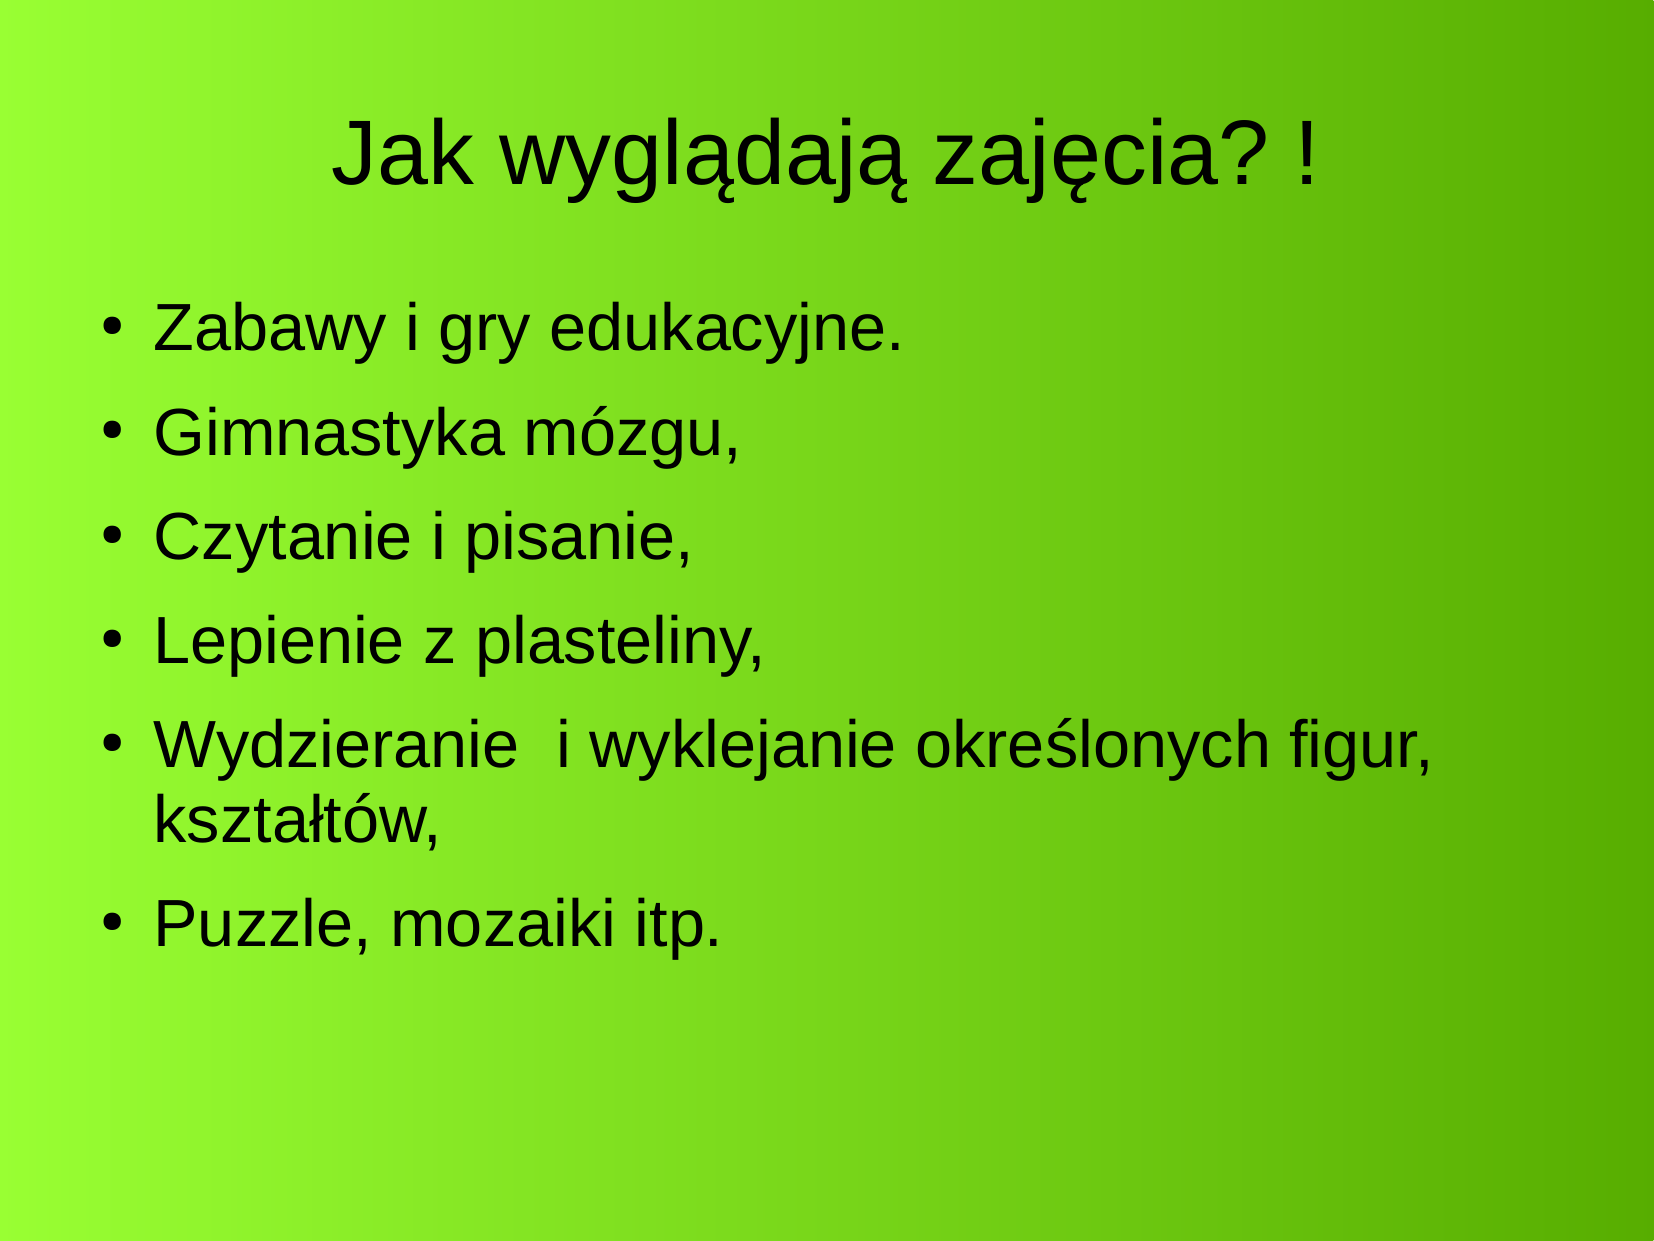

# Jak wyglądają zajęcia? !
Zabawy i gry edukacyjne.
Gimnastyka mózgu,
Czytanie i pisanie,
Lepienie z plasteliny,
Wydzieranie i wyklejanie określonych figur, kształtów,
Puzzle, mozaiki itp.